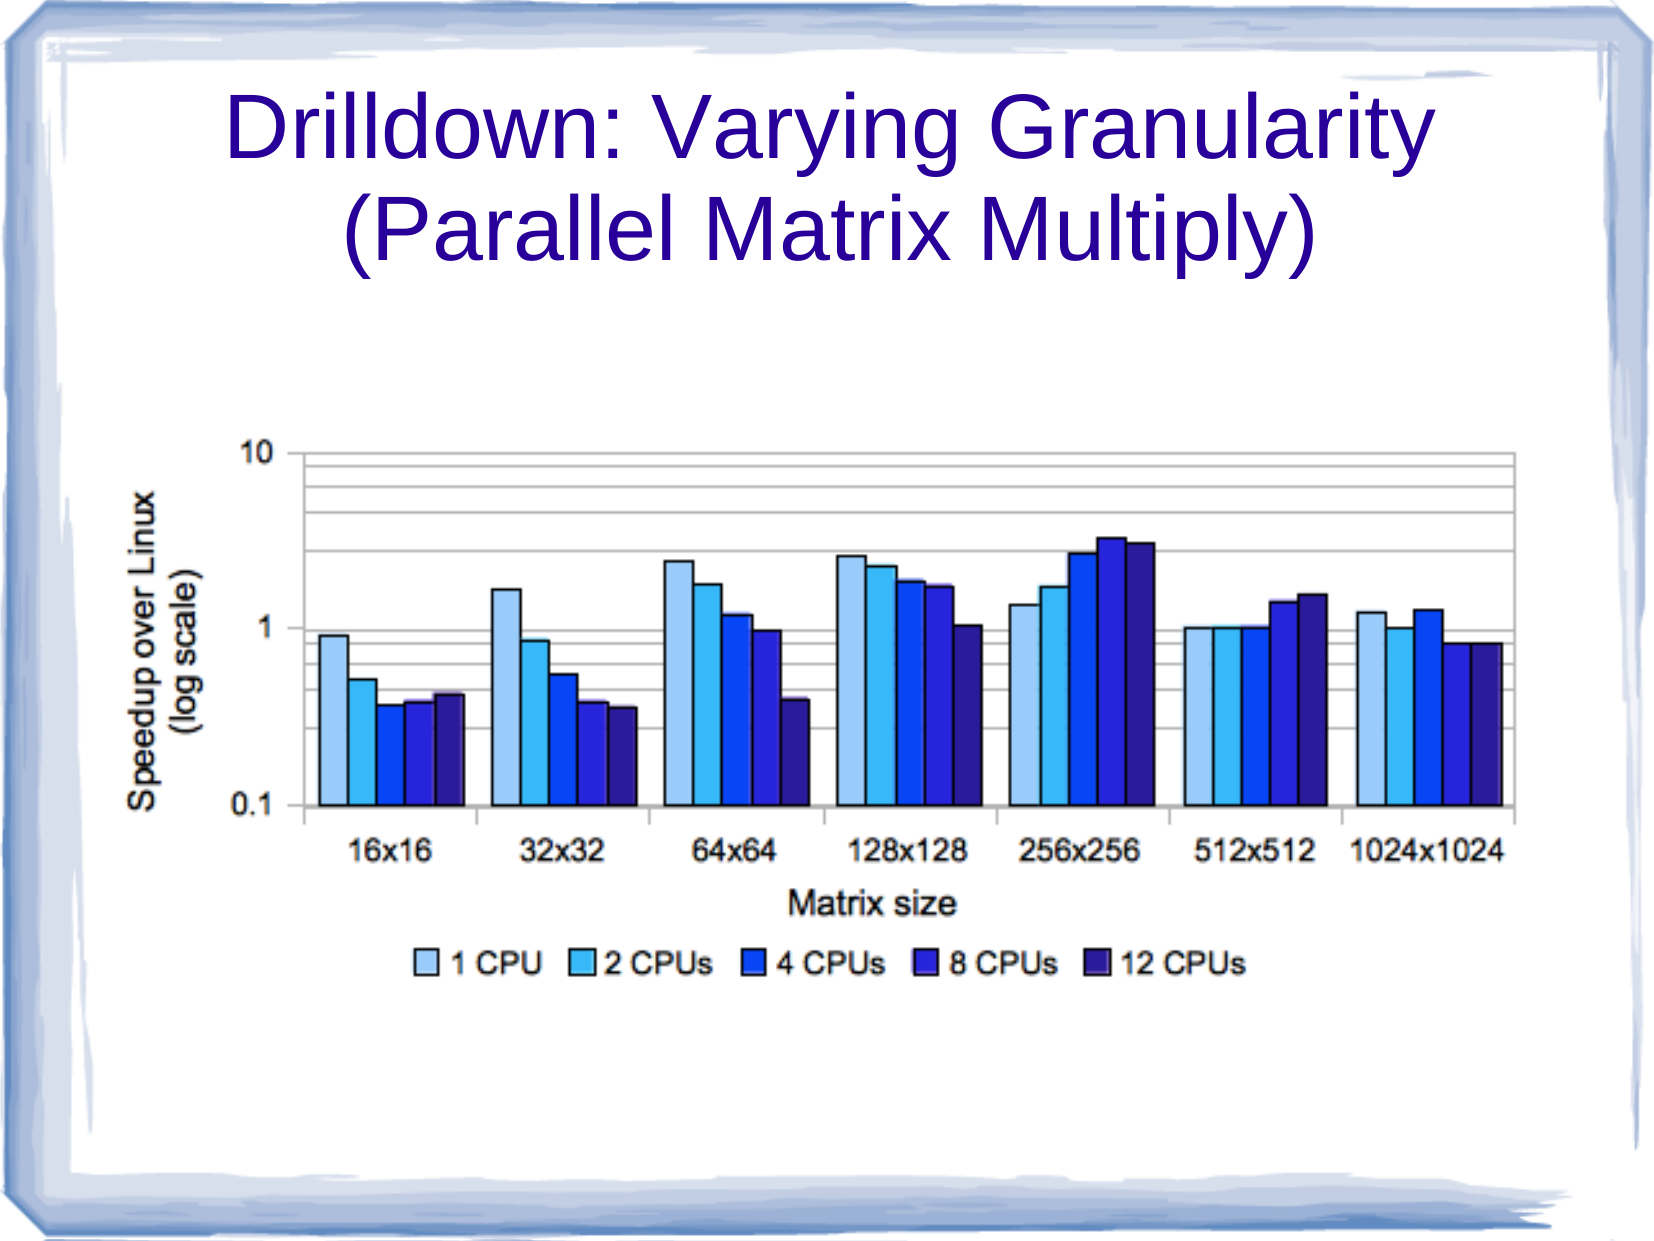

# Drilldown: Varying Granularity (Parallel Matrix Multiply)